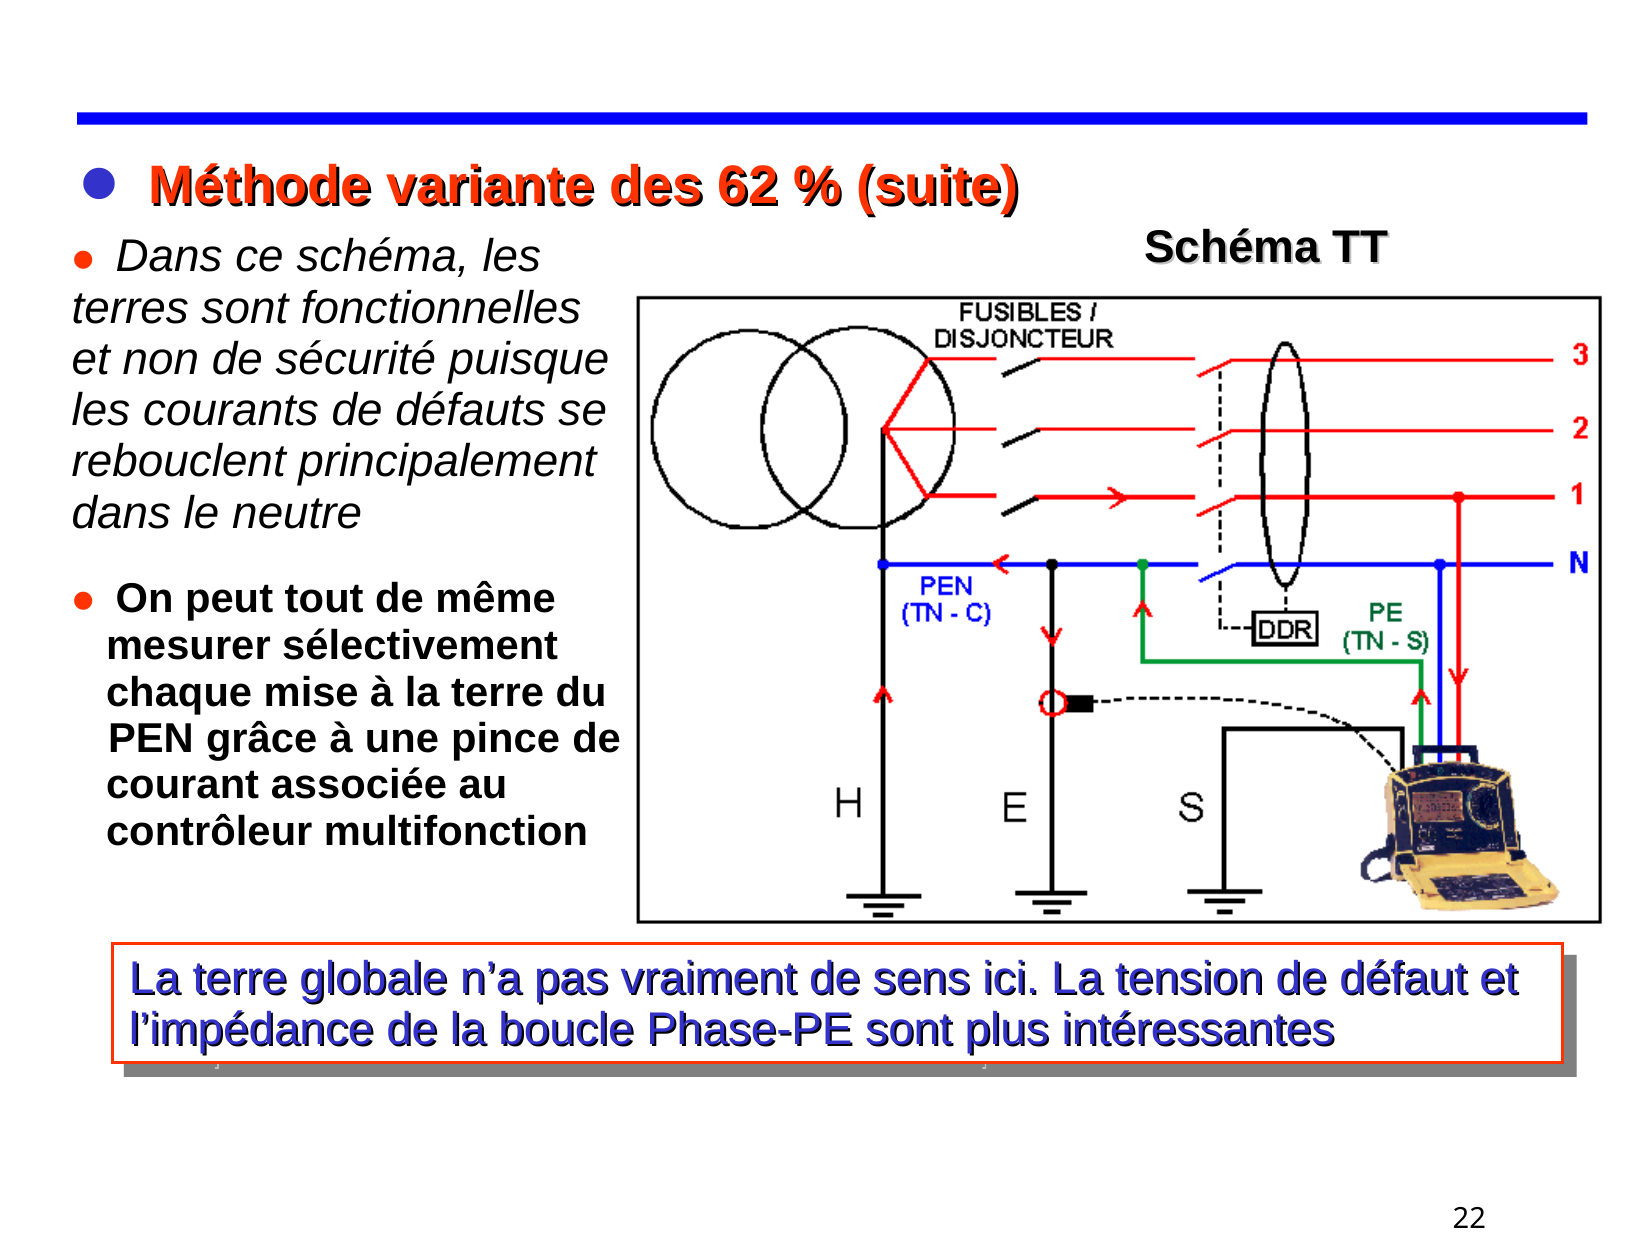

 Méthode variante des 62 % (suite)‏
Schéma TT
 Dans ce schéma, les terres sont fonctionnelles et non de sécurité puisque les courants de défauts se rebouclent principalement dans le neutre
 On peut tout de même
 mesurer sélectivement
 chaque mise à la terre du
 PEN grâce à une pince de
 courant associée au
 contrôleur multifonction
La terre globale n’a pas vraiment de sens ici. La tension de défaut et l’impédance de la boucle Phase-PE sont plus intéressantes